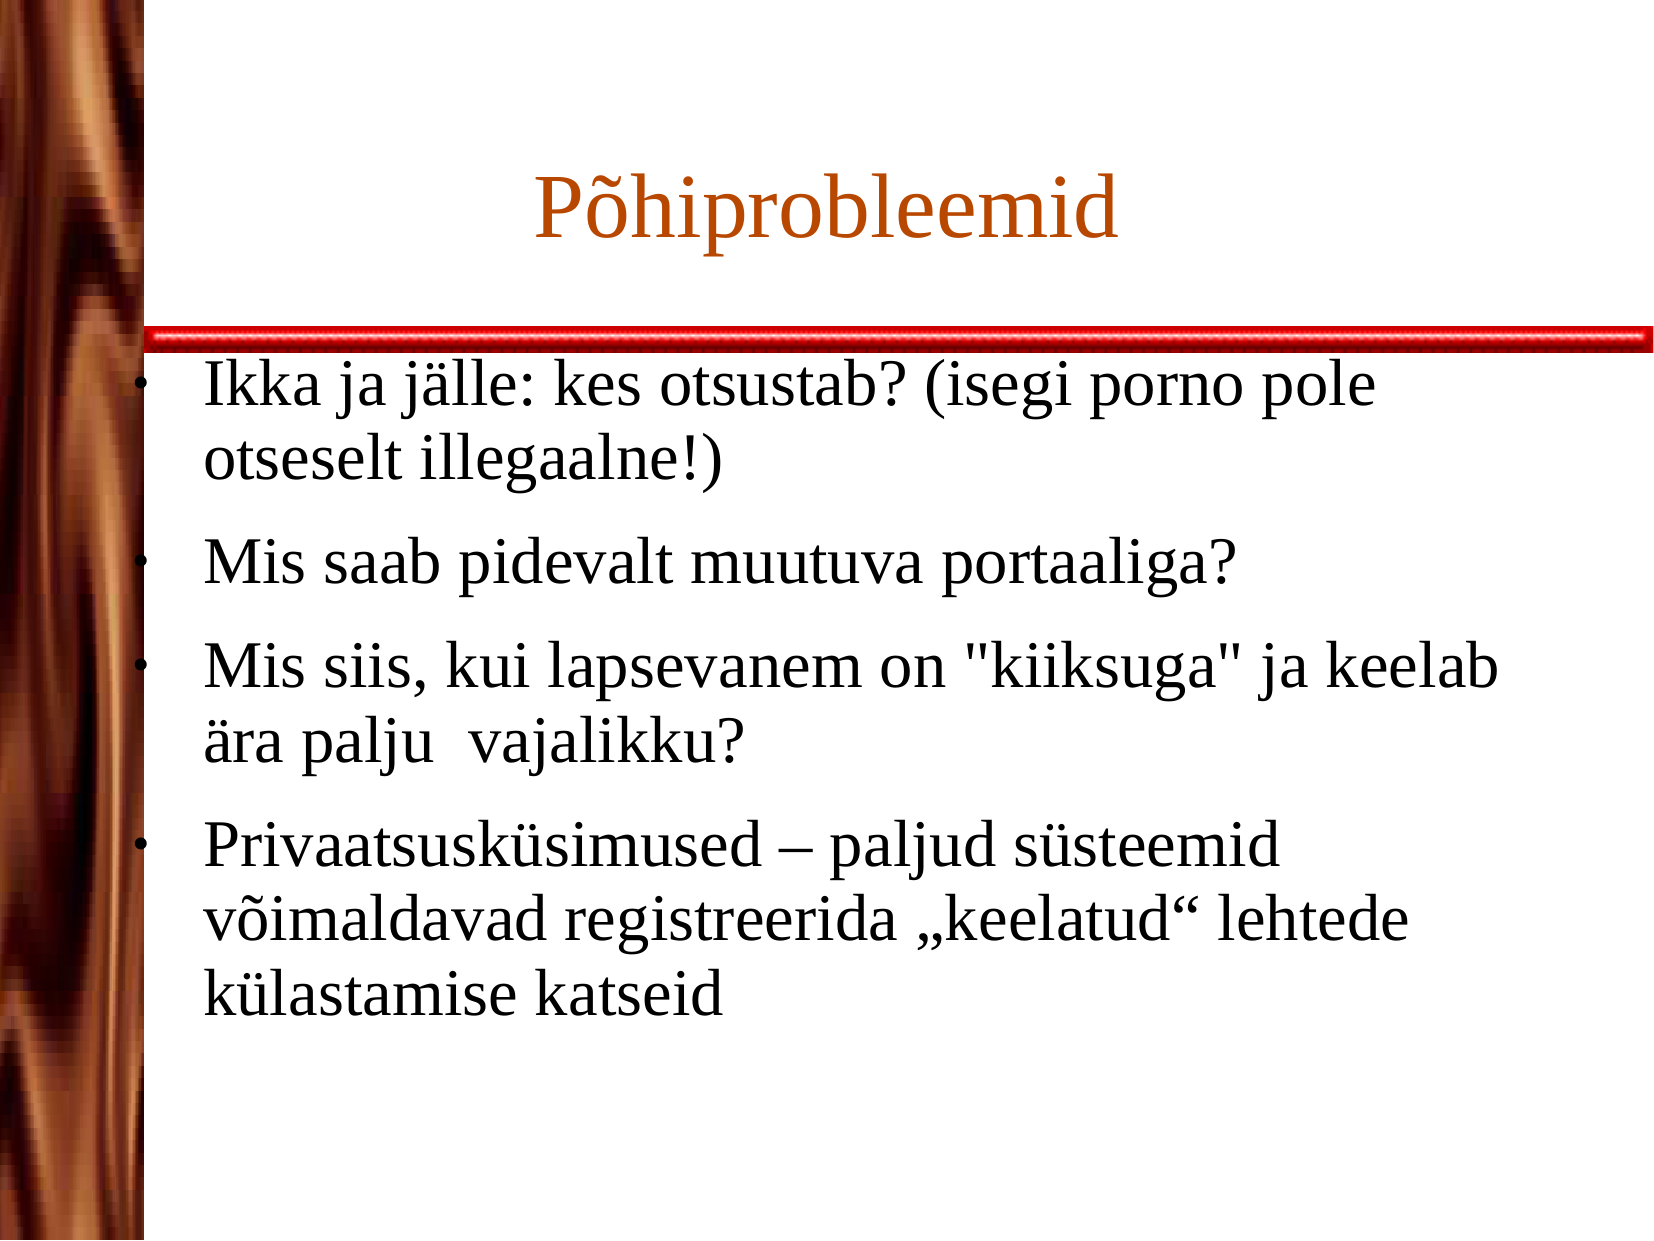

# Põhiprobleemid
Ikka ja jälle: kes otsustab? (isegi porno pole otseselt illegaalne!)
Mis saab pidevalt muutuva portaaliga?
Mis siis, kui lapsevanem on "kiiksuga" ja keelab ära palju vajalikku?
Privaatsusküsimused – paljud süsteemid võimaldavad registreerida „keelatud“ lehtede külastamise katseid